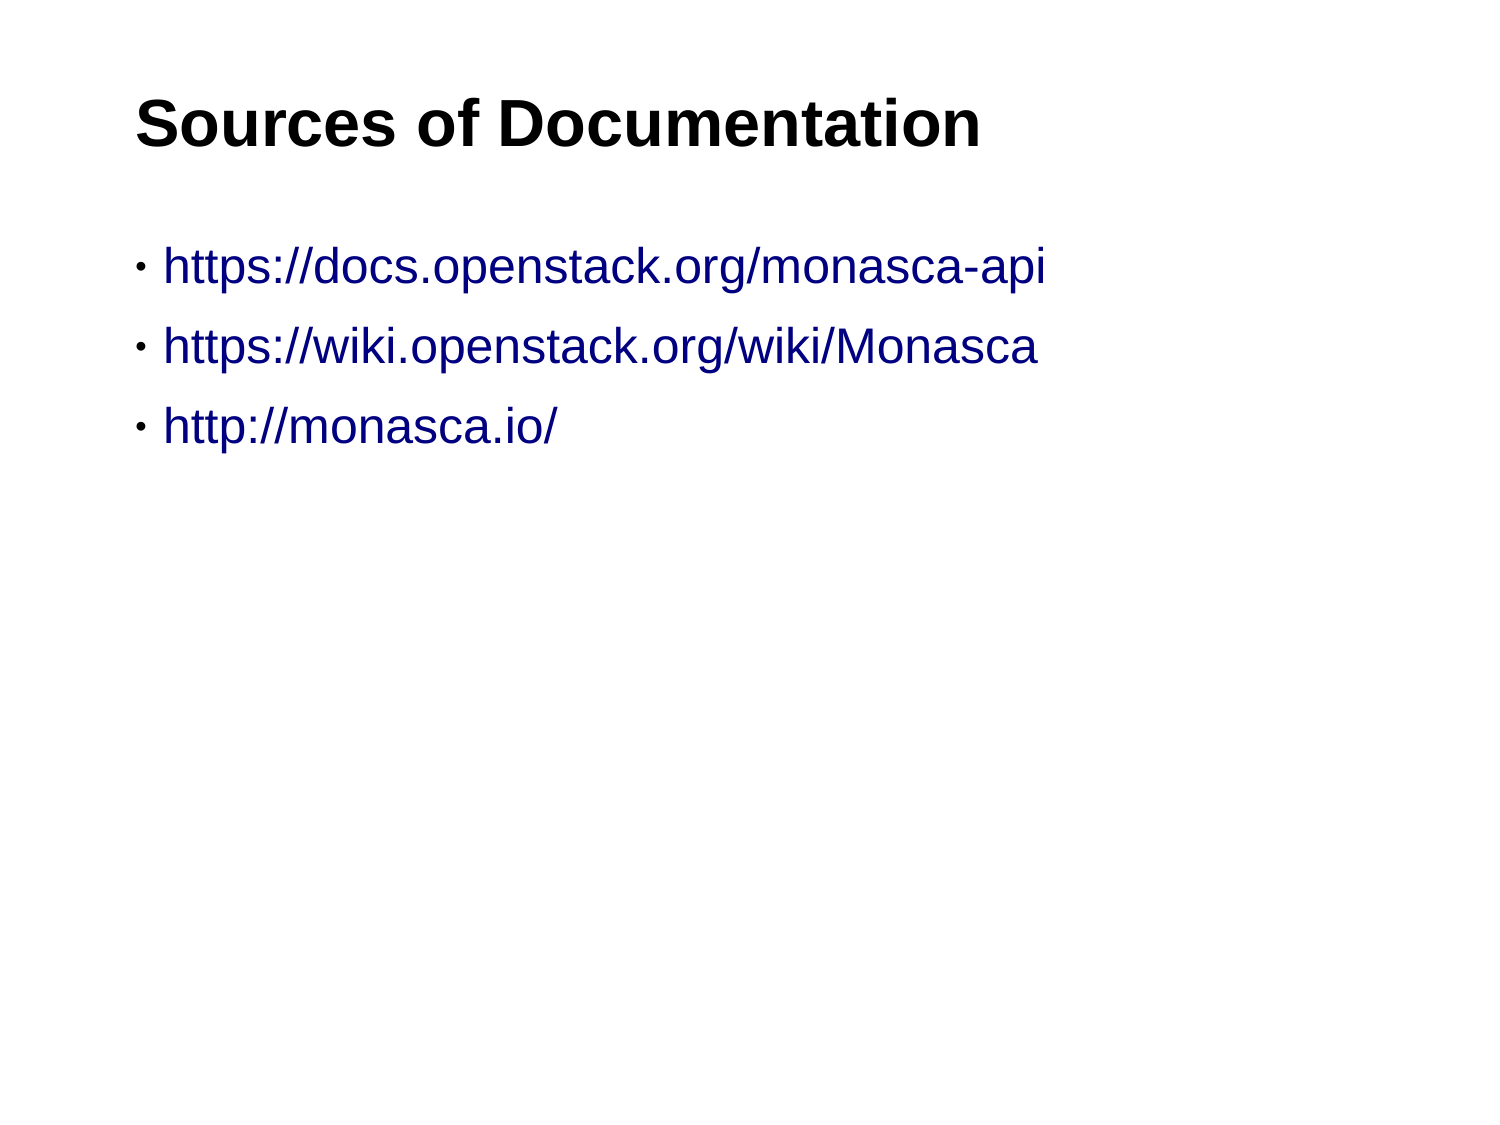

# Sources of Documentation
https://docs.openstack.org/monasca-api
https://wiki.openstack.org/wiki/Monasca
http://monasca.io/